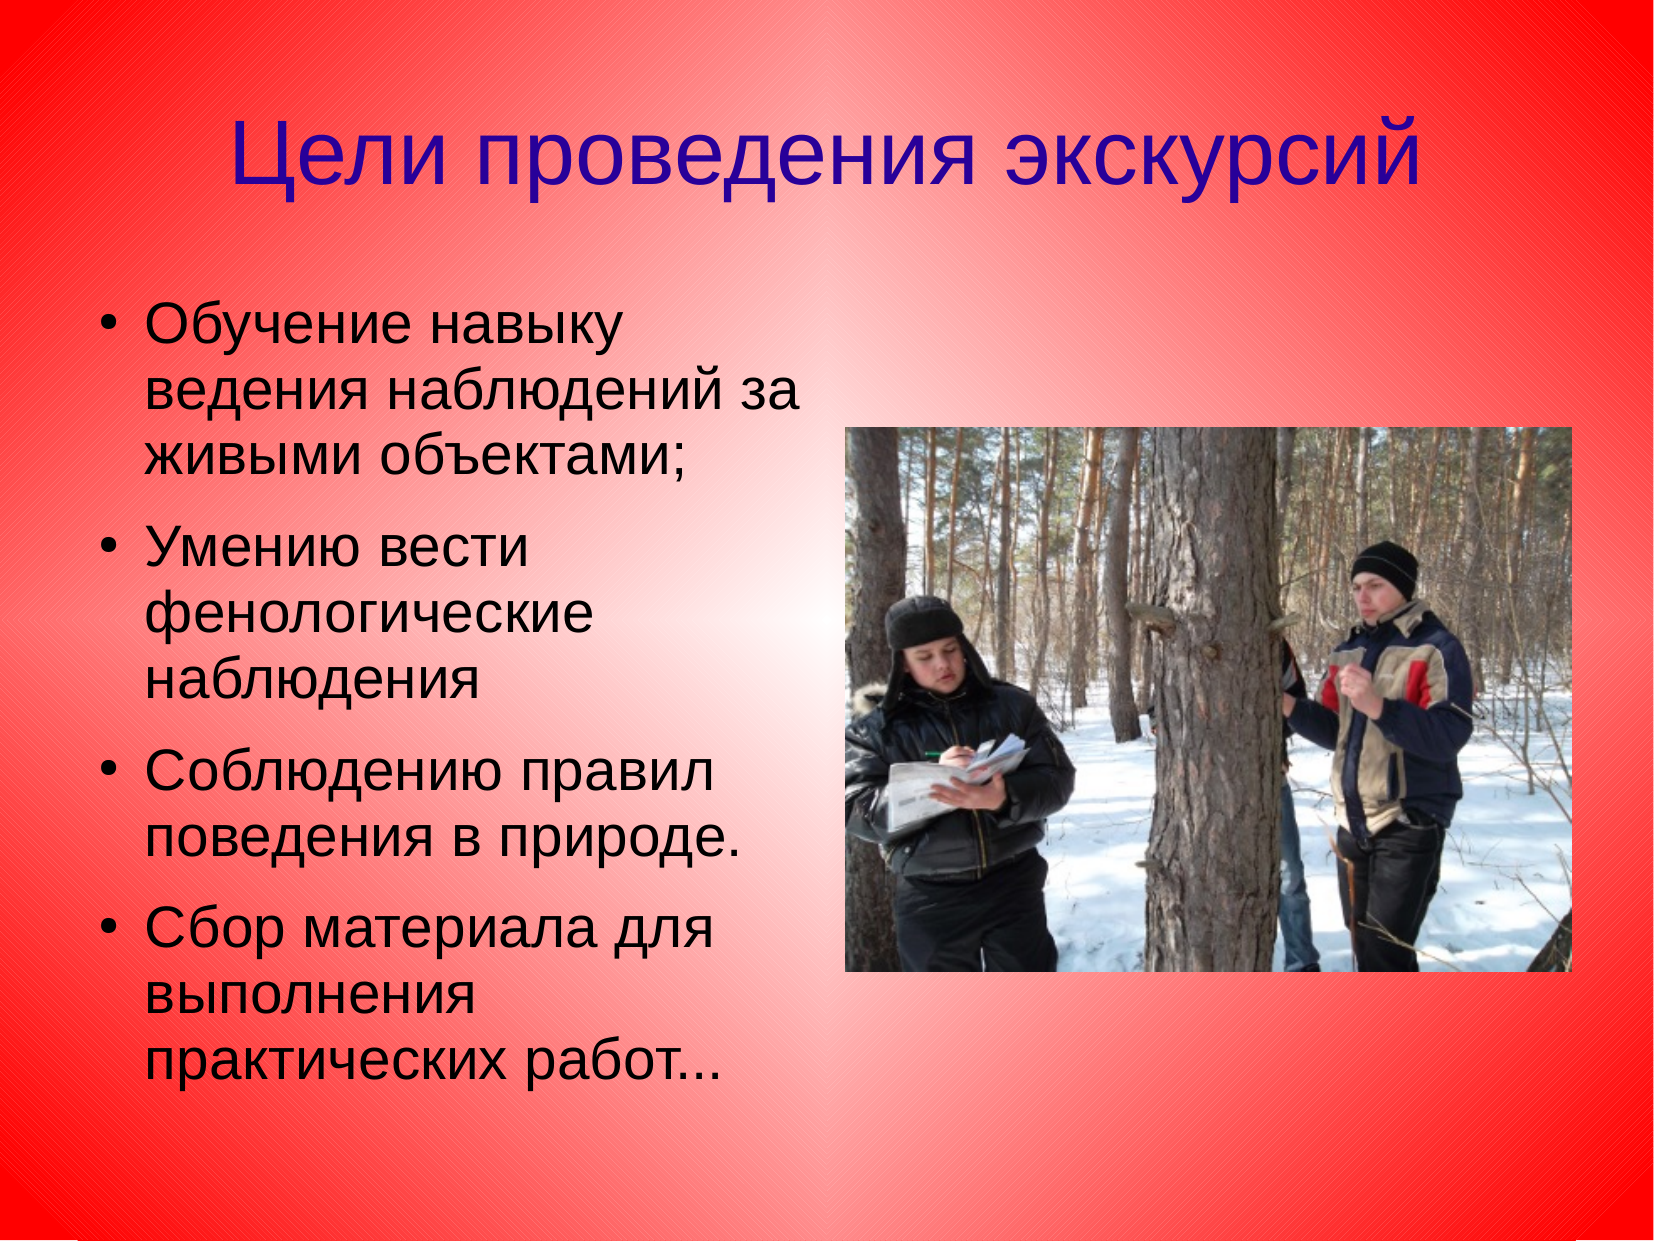

# Цели проведения экскурсий
Обучение навыку ведения наблюдений за живыми объектами;
Умению вести фенологические наблюдения
Соблюдению правил поведения в природе.
Сбор материала для выполнения практических работ...